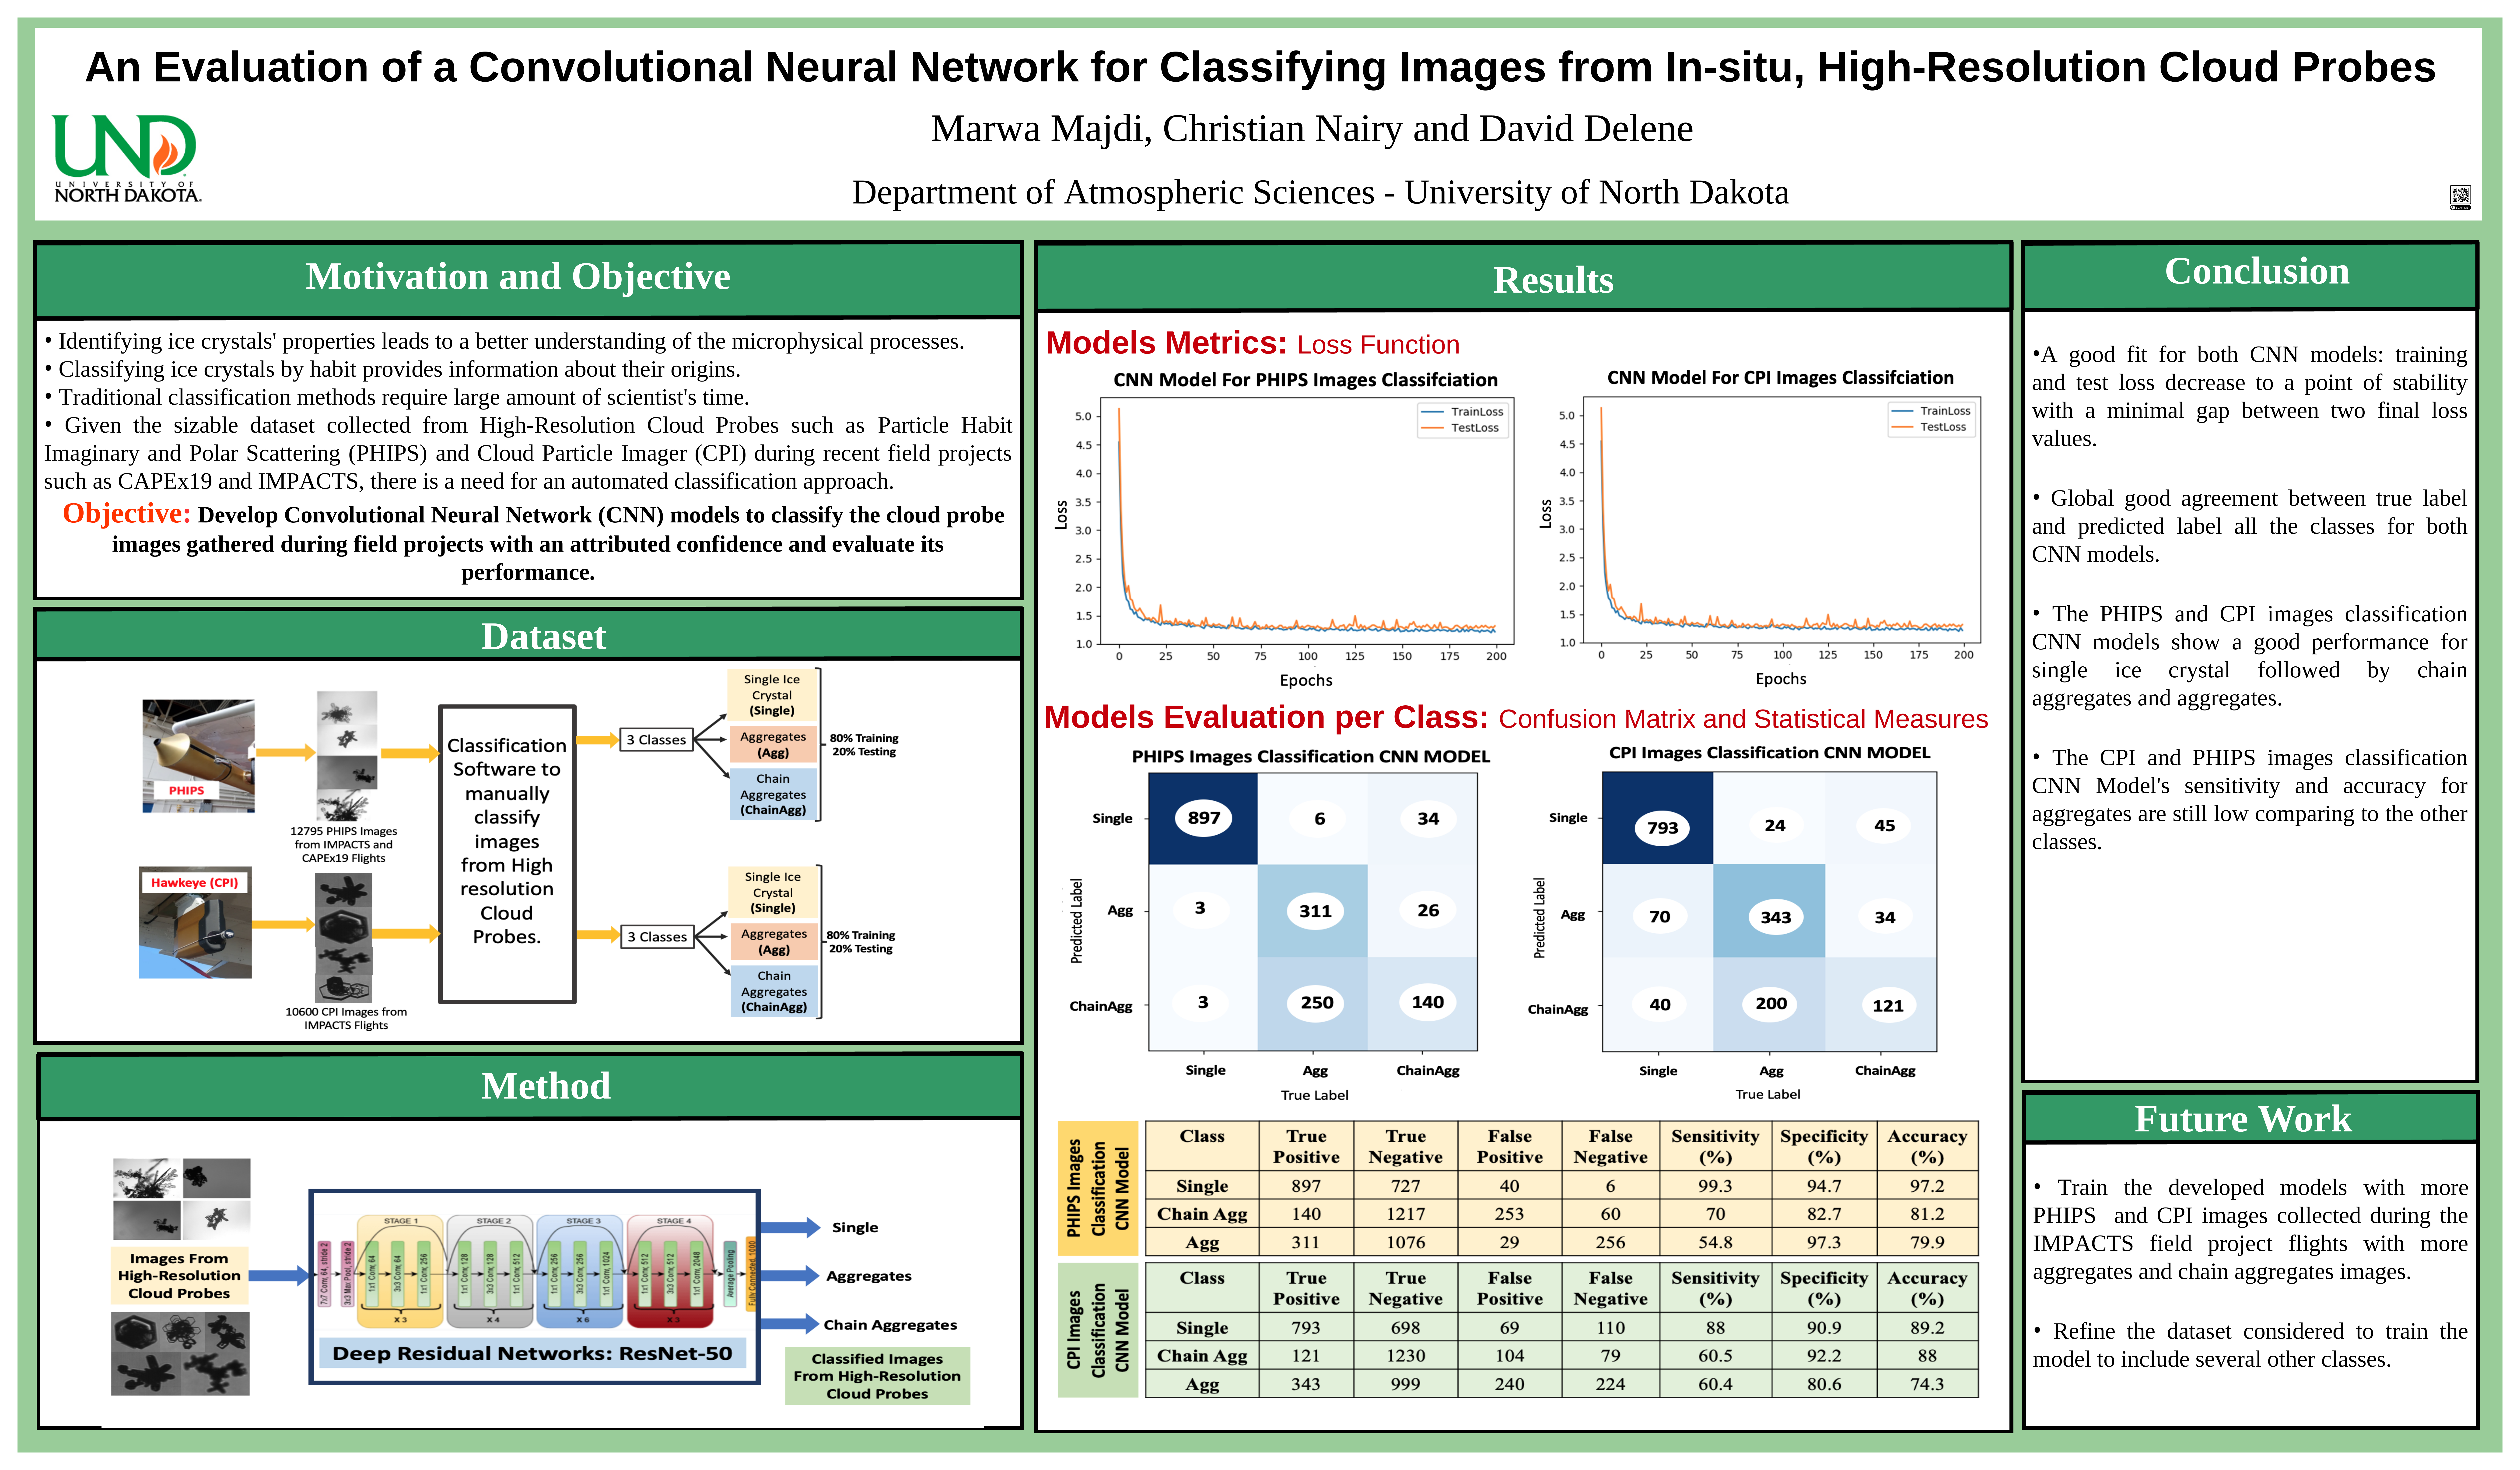

An Evaluation of a Convolutional Neural Network for Classifying Images from In-situ, High-Resolution Cloud Probes
Marwa Majdi, Christian Nairy and David Delene
Marwa Majdi, Christian Nairy and David Delene
Department of Atmospheric Sciences - University of North Dakota
  Identifying ice crystals' properties leads to a better understanding of the microphysical processes.
 Classifying ice crystals by habit provides information about their origins.
 Traditional classification methods require large amount of scientist's time.
 Given the sizable dataset collected from High-Resolution Cloud Probes such as Particle Habit Imaginary and Polar Scattering (PHIPS) and Cloud Particle Imager (CPI) during recent field projects such as CAPEx19 and IMPACTS, there is a need for an automated classification approach.
Objective: Develop Convolutional Neural Network (CNN) models to classify the cloud probe images gathered during field projects with an attributed confidence and evaluate its performance.
Motivation and Objective
Results
A good fit for both CNN models: training and test loss decrease to a point of stability with a minimal gap between two final loss values.
 Global good agreement between true label and predicted label all the classes for both CNN models.
 The PHIPS and CPI images classification CNN models show a good performance for single ice crystal followed by chain aggregates and aggregates.
 The CPI and PHIPS images classification CNN Model's sensitivity and accuracy for aggregates are still low comparing to the other classes.
Conclusion
Models Metrics: Loss Function
Dataset
Models Evaluation per Class: Confusion Matrix and Statistical Measures
Method
 Train the developed models with more PHIPS and CPI images collected during the IMPACTS field project flights with more aggregates and chain aggregates images.
 Refine the dataset considered to train the model to include several other classes.
Future Work